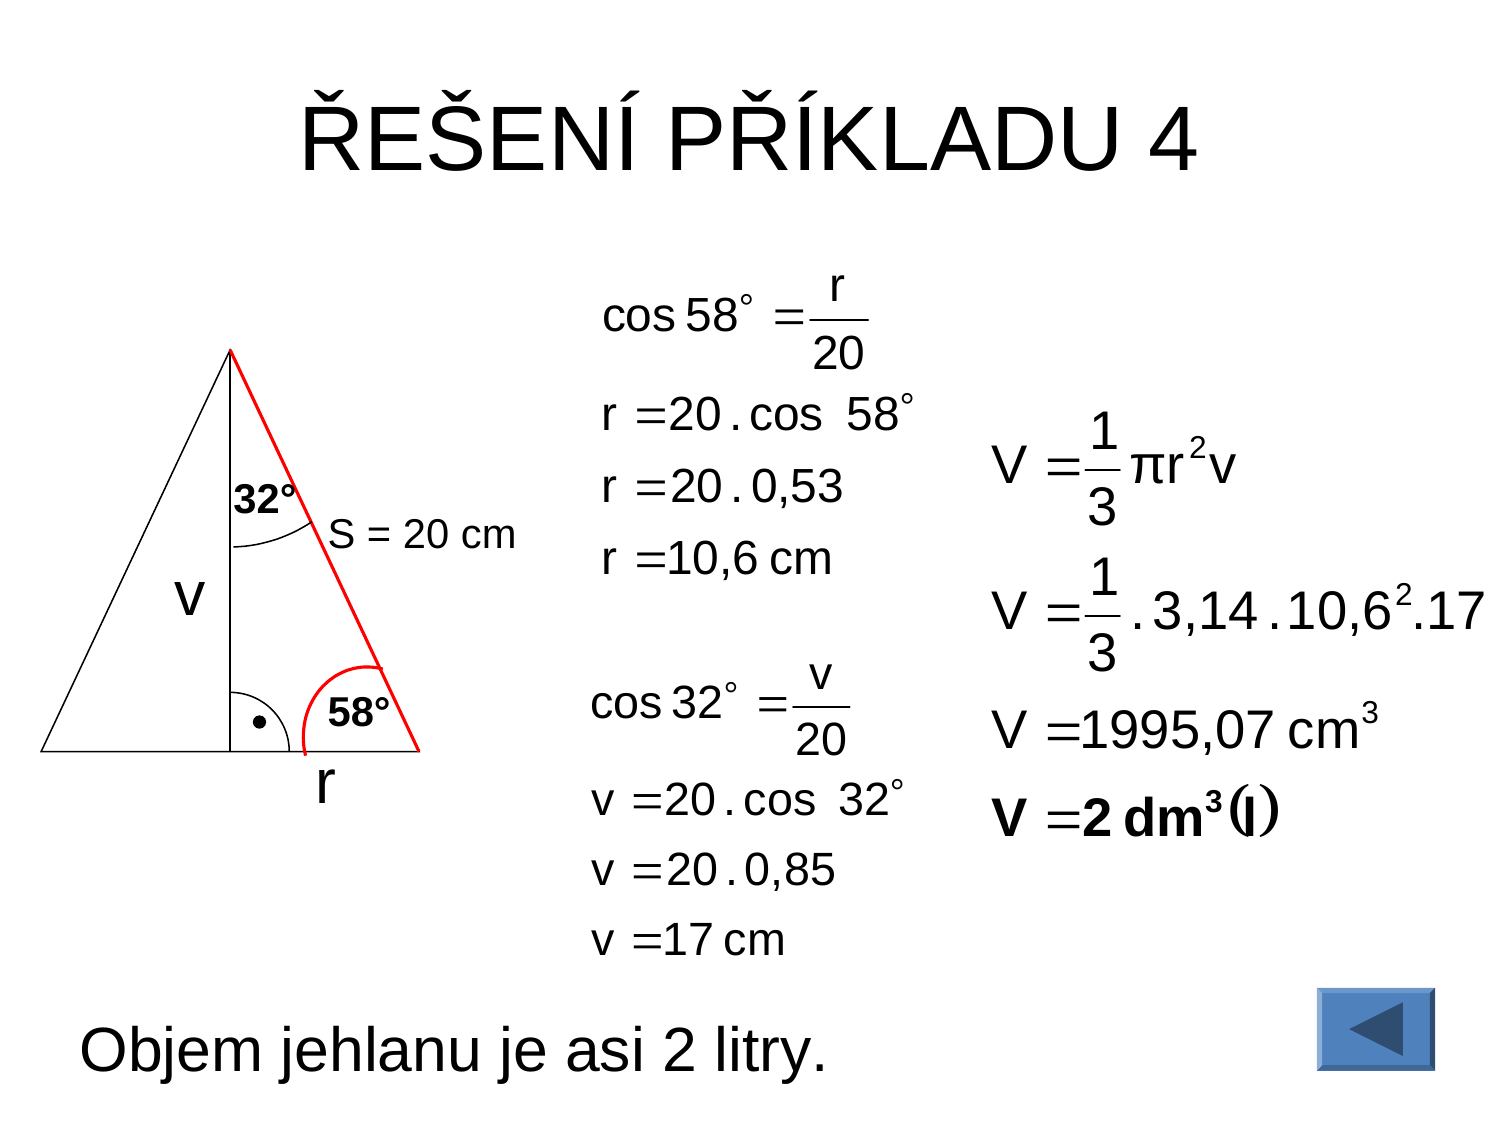

# ŘEŠENÍ PŘÍKLADU 4
32°
S = 20 cm
v
58°
r
Objem jehlanu je asi 2 litry.